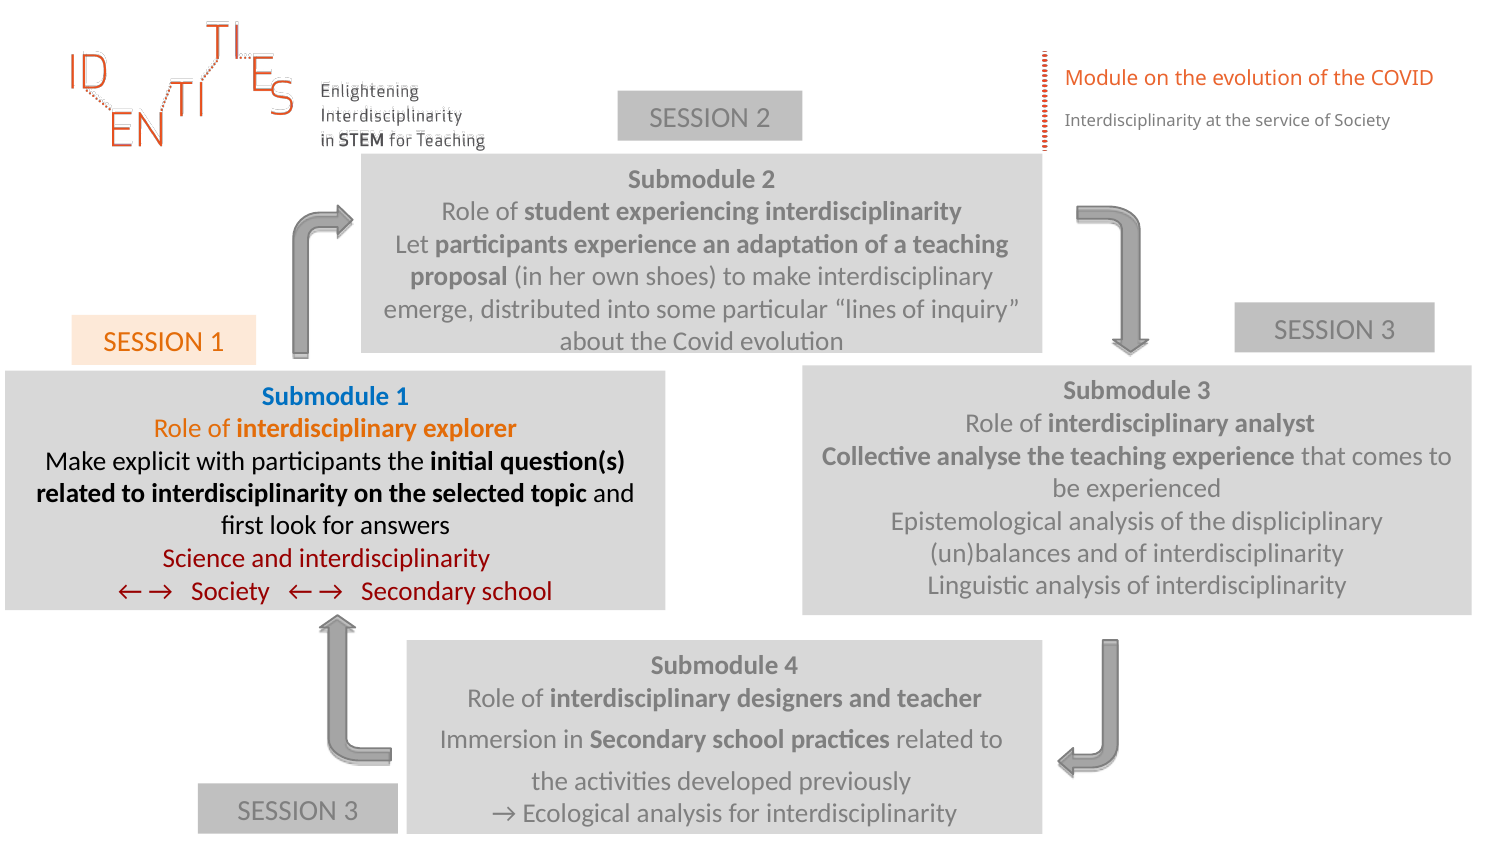

Module on the evolution of the COVID
Interdisciplinarity at the service of Society
SESSION 2
Submodule 2
Role of student experiencing interdisciplinarity
Let participants experience an adaptation of a teaching proposal (in her own shoes) to make interdisciplinary emerge, distributed into some particular “lines of inquiry” about the Covid evolution
SESSION 3
SESSION 1
Submodule 3
 Role of interdisciplinary analyst
Collective analyse the teaching experience that comes to be experienced
Epistemological analysis of the displiciplinary (un)balances and of interdisciplinarity
Linguistic analysis of interdisciplinarity
Submodule 1
Role of interdisciplinary explorer
Make explicit with participants the initial question(s) related to interdisciplinarity on the selected topic and first look for answers
Science and interdisciplinarity
← → Society ← → Secondary school
Submodule 4
Role of interdisciplinary designers and teacher
Immersion in Secondary school practices related to the activities developed previously
→ Ecological analysis for interdisciplinarity
SESSION 3